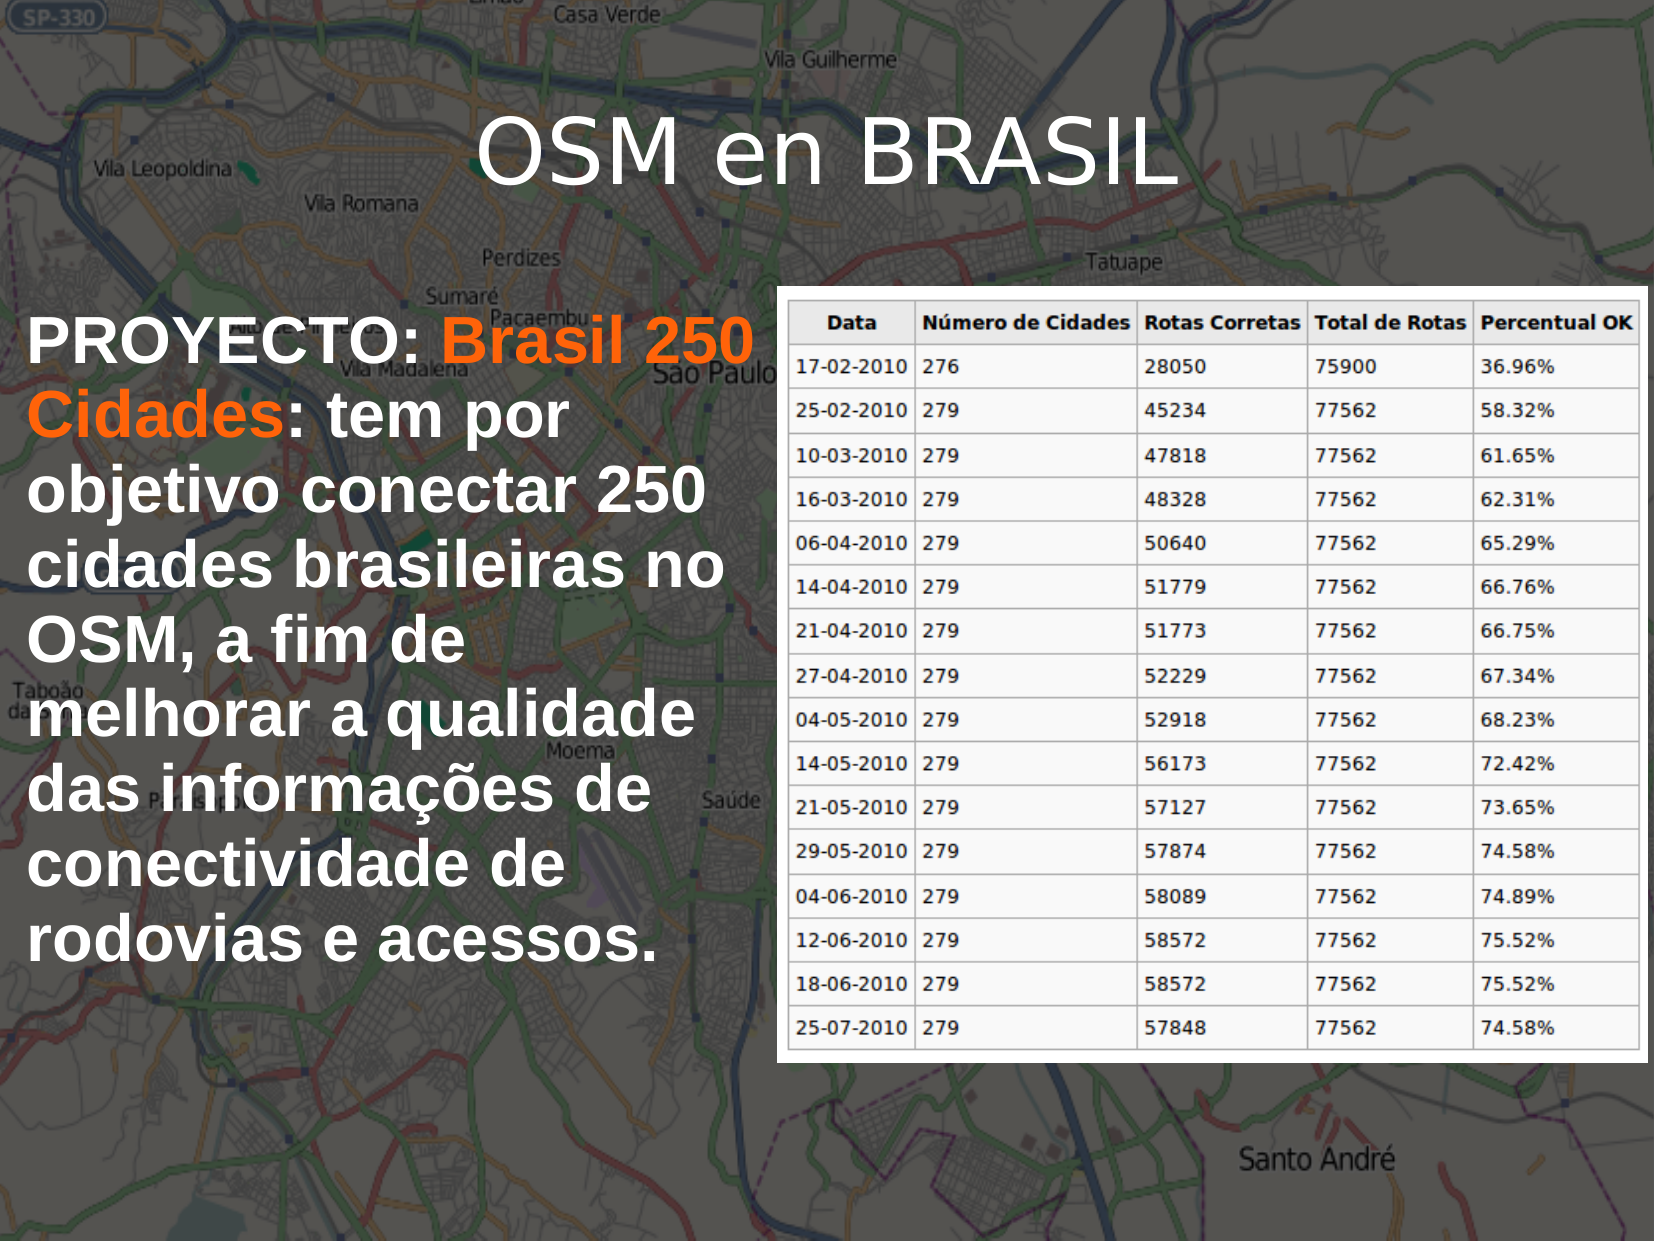

# OSM en BRASIL
PROYECTO: Brasil 250 Cidades: tem por objetivo conectar 250 cidades brasileiras no OSM, a fim de melhorar a qualidade das informações de conectividade de rodovias e acessos.